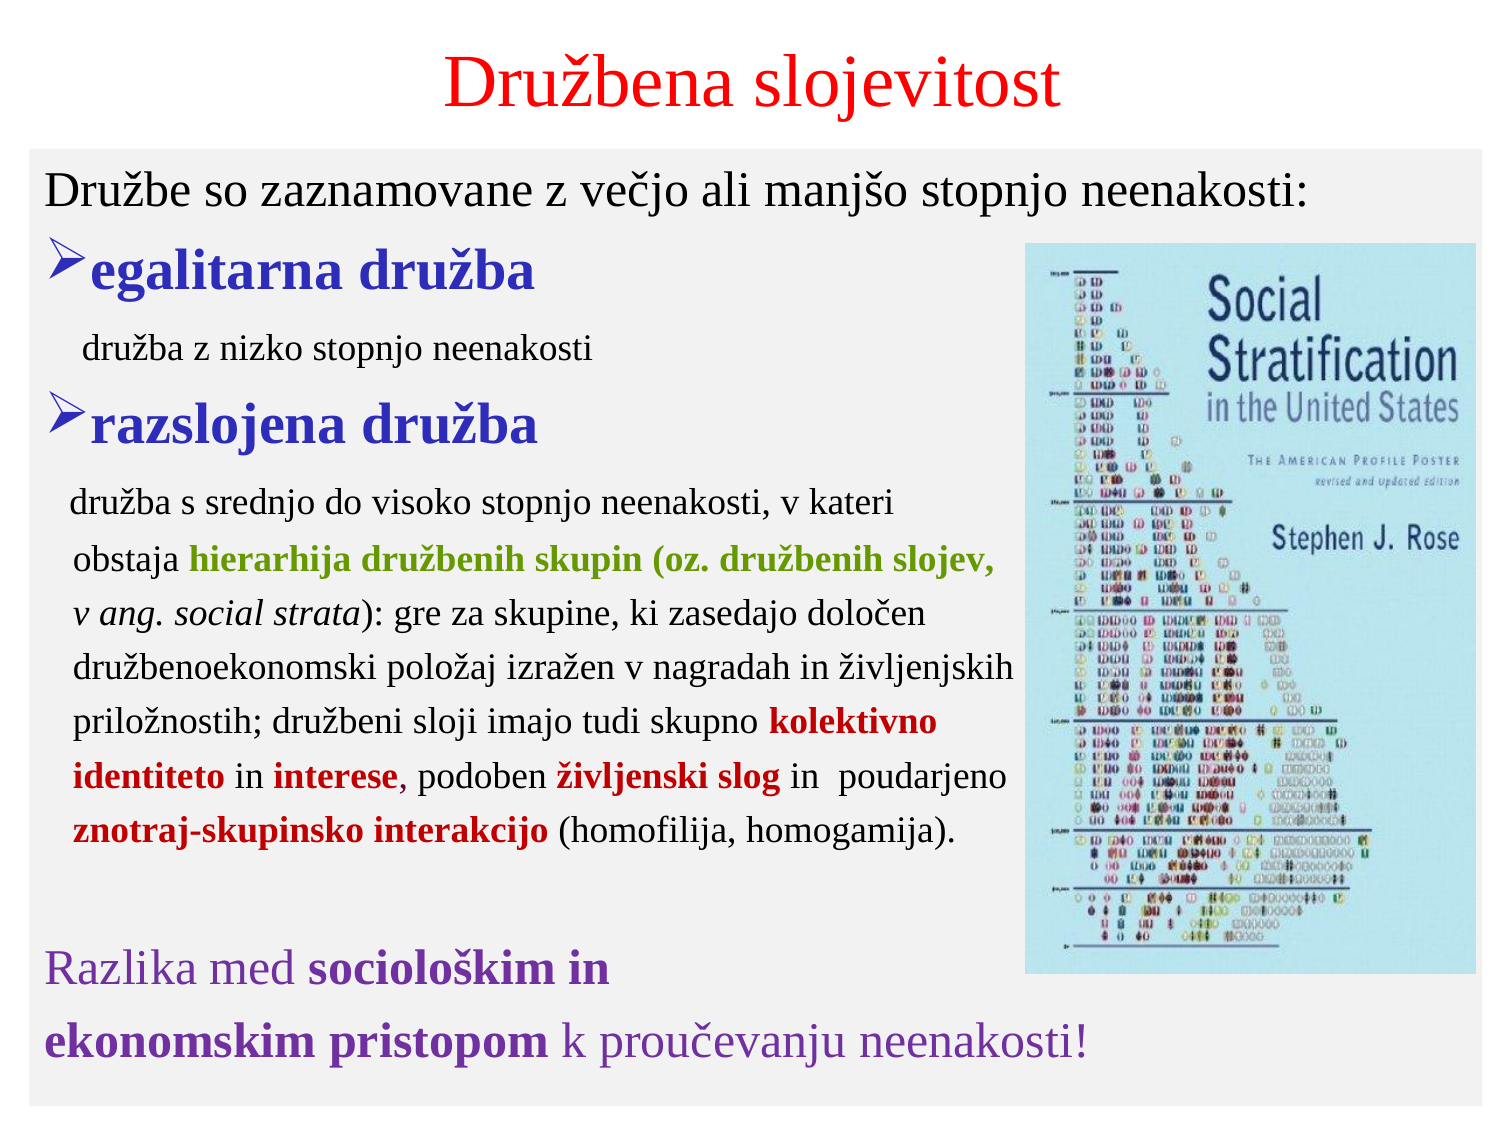

# Družbena slojevitost
Družbe so zaznamovane z večjo ali manjšo stopnjo neenakosti:
egalitarna družba
 družba z nizko stopnjo neenakosti
razslojena družba
 družba s srednjo do visoko stopnjo neenakosti, v kateri
 obstaja hierarhija družbenih skupin (oz. družbenih slojev,
 v ang. social strata): gre za skupine, ki zasedajo določen
 družbenoekonomski položaj izražen v nagradah in življenjskih
 priložnostih; družbeni sloji imajo tudi skupno kolektivno
 identiteto in interese, podoben življenski slog in poudarjeno
 znotraj-skupinsko interakcijo (homofilija, homogamija).
Razlika med sociološkim in
ekonomskim pristopom k proučevanju neenakosti!